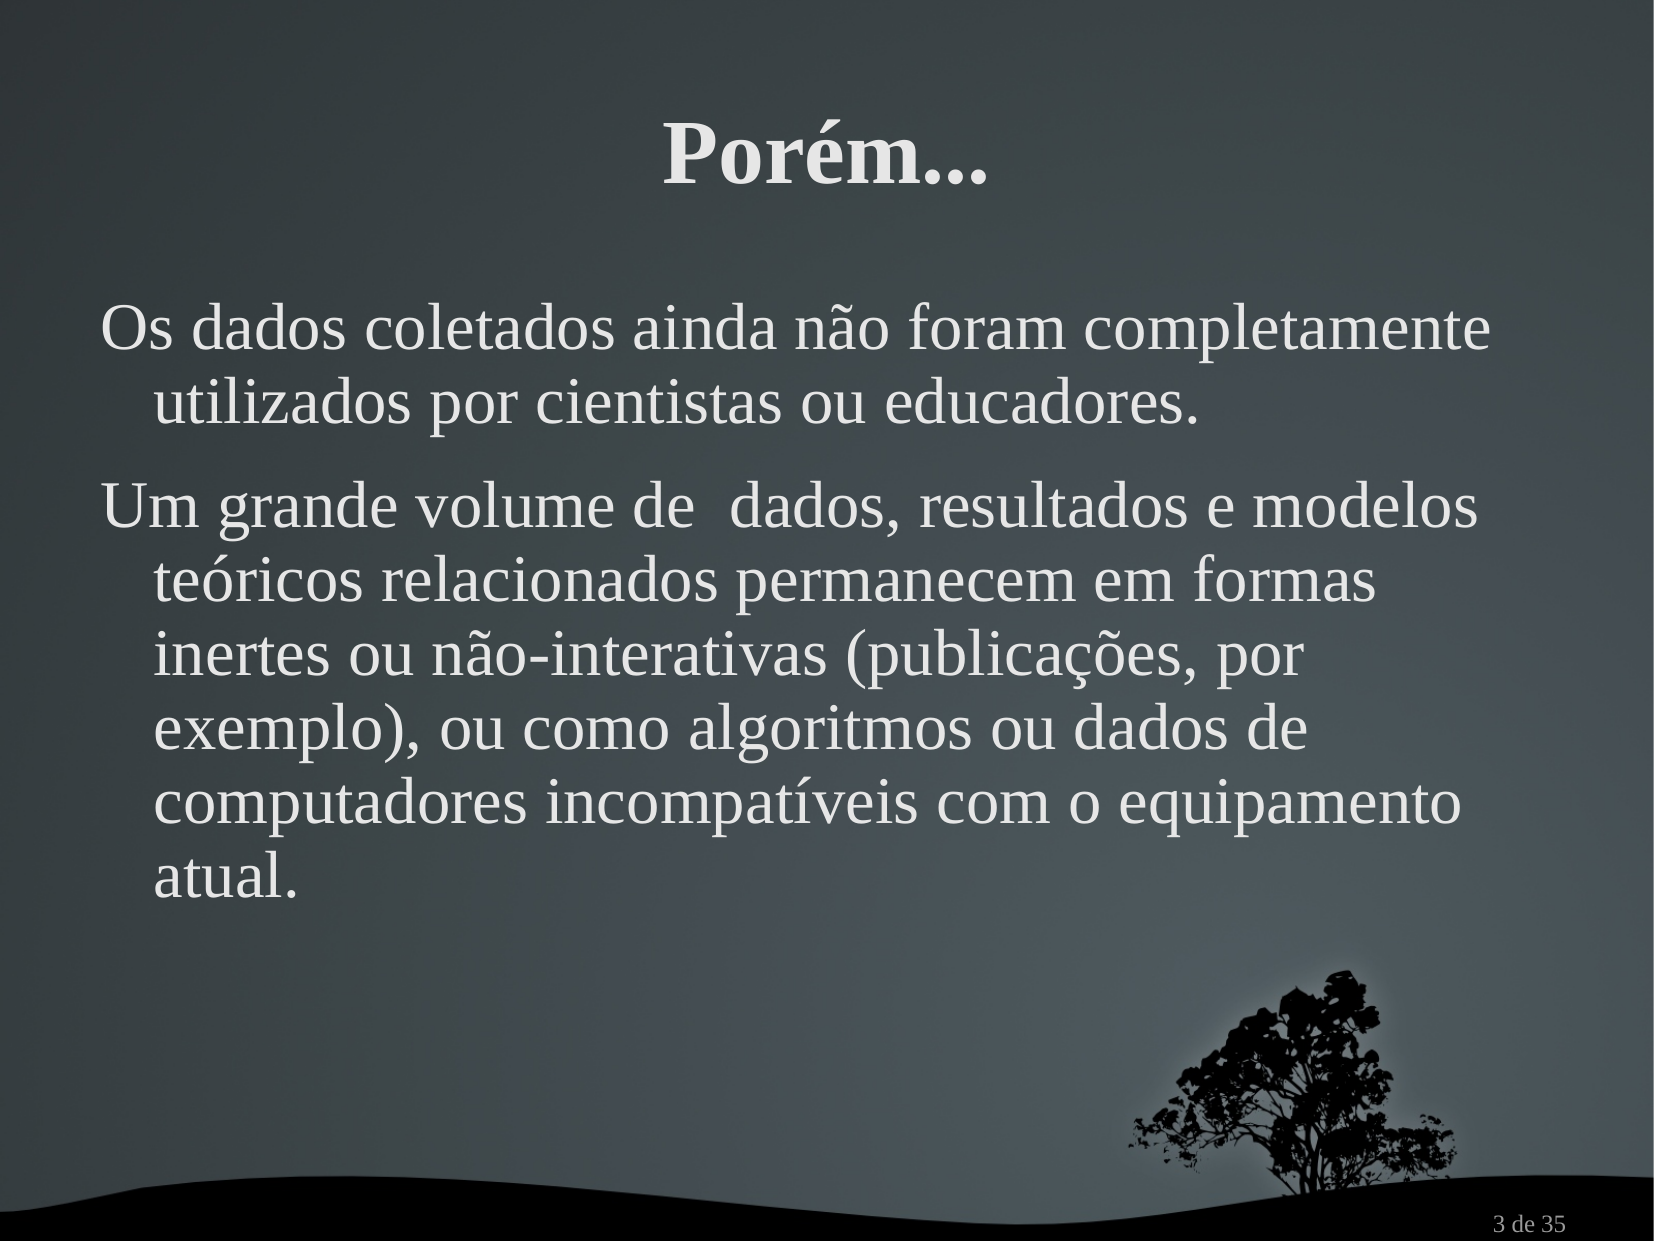

# Porém...
Os dados coletados ainda não foram completamente utilizados por cientistas ou educadores.
Um grande volume de dados, resultados e modelos teóricos relacionados permanecem em formas inertes ou não-interativas (publicações, por exemplo), ou como algoritmos ou dados de computadores incompatíveis com o equipamento atual.
3